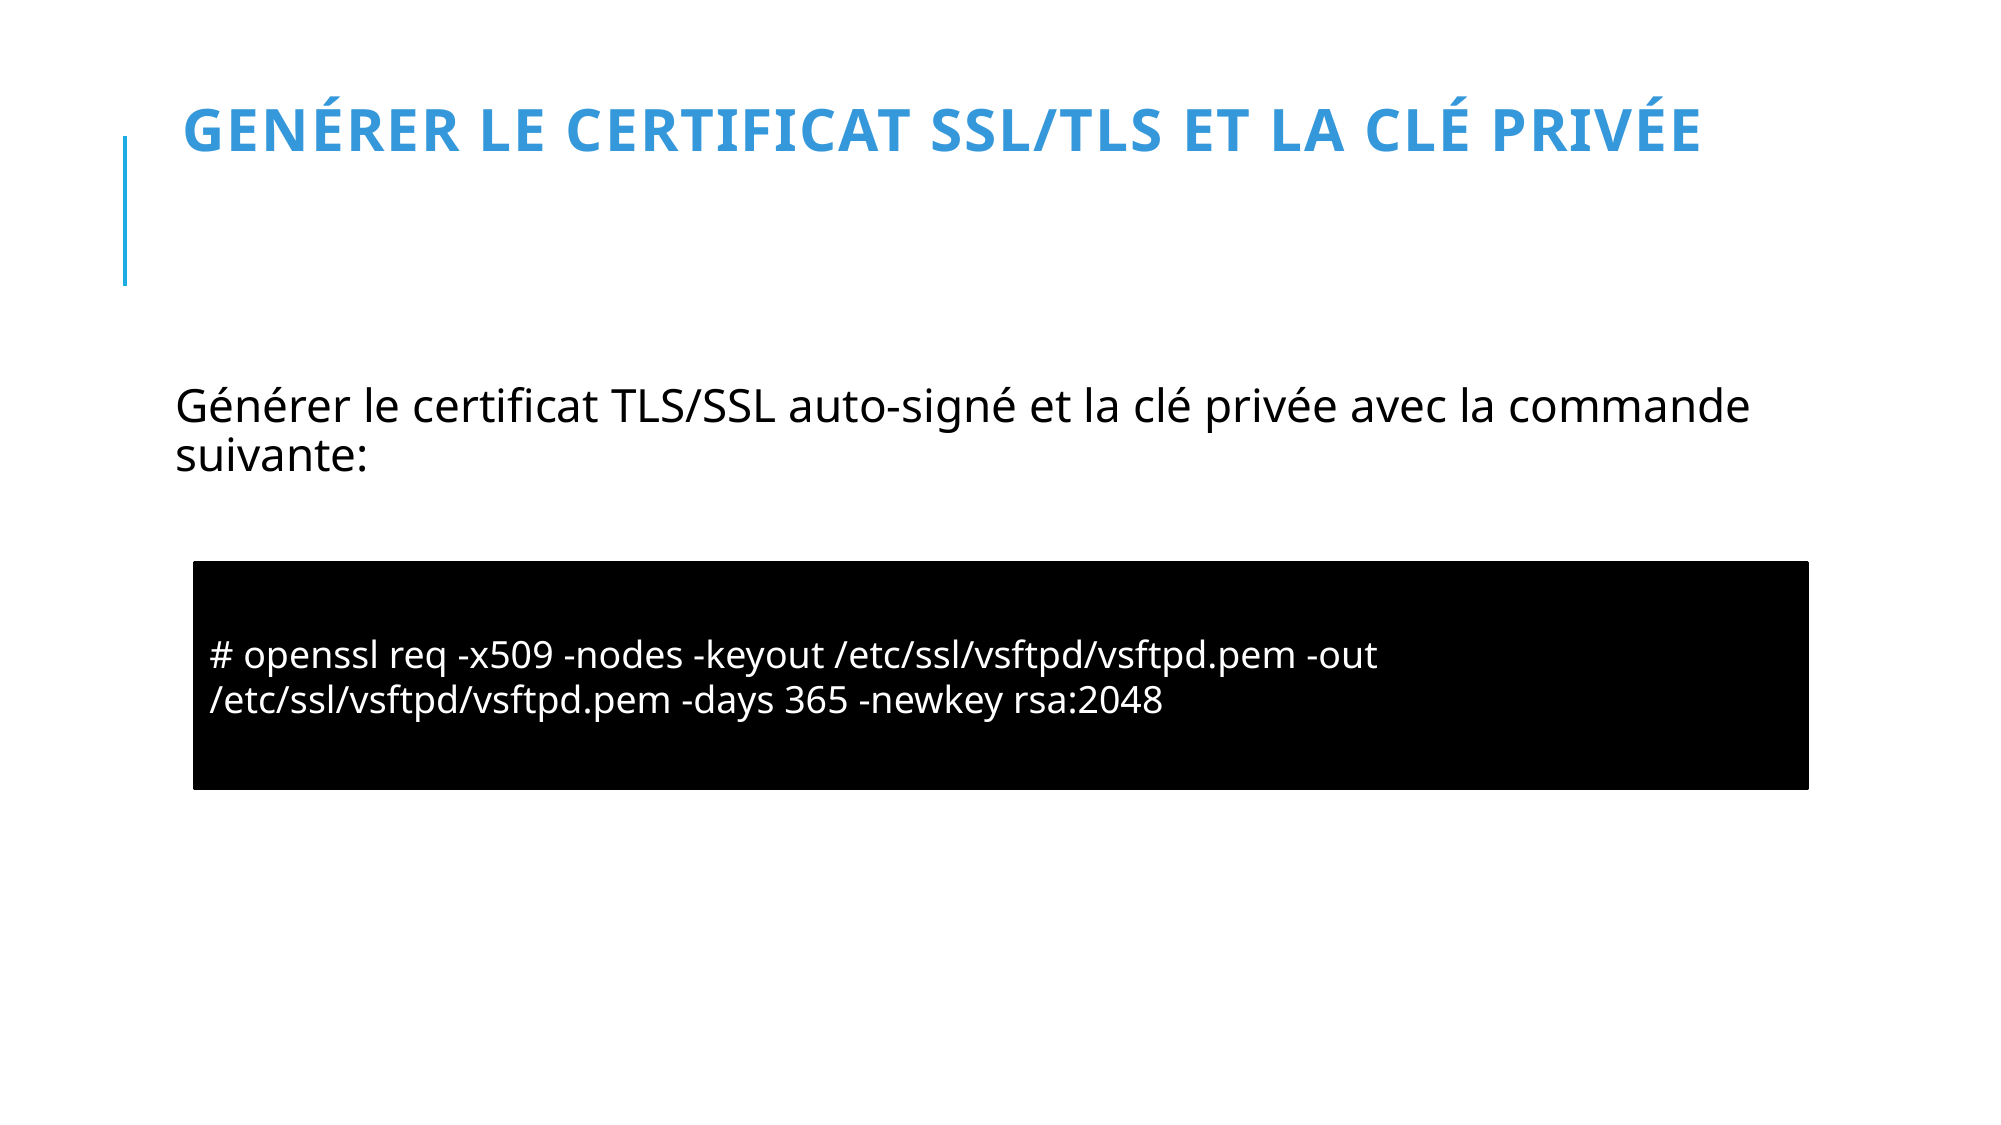

# Genérer le certificat SSL/TLS et la clé privée
Générer le certificat TLS/SSL auto-signé et la clé privée avec la commande suivante:
# openssl req -x509 -nodes -keyout /etc/ssl/vsftpd/vsftpd.pem -out /etc/ssl/vsftpd/vsftpd.pem -days 365 -newkey rsa:2048